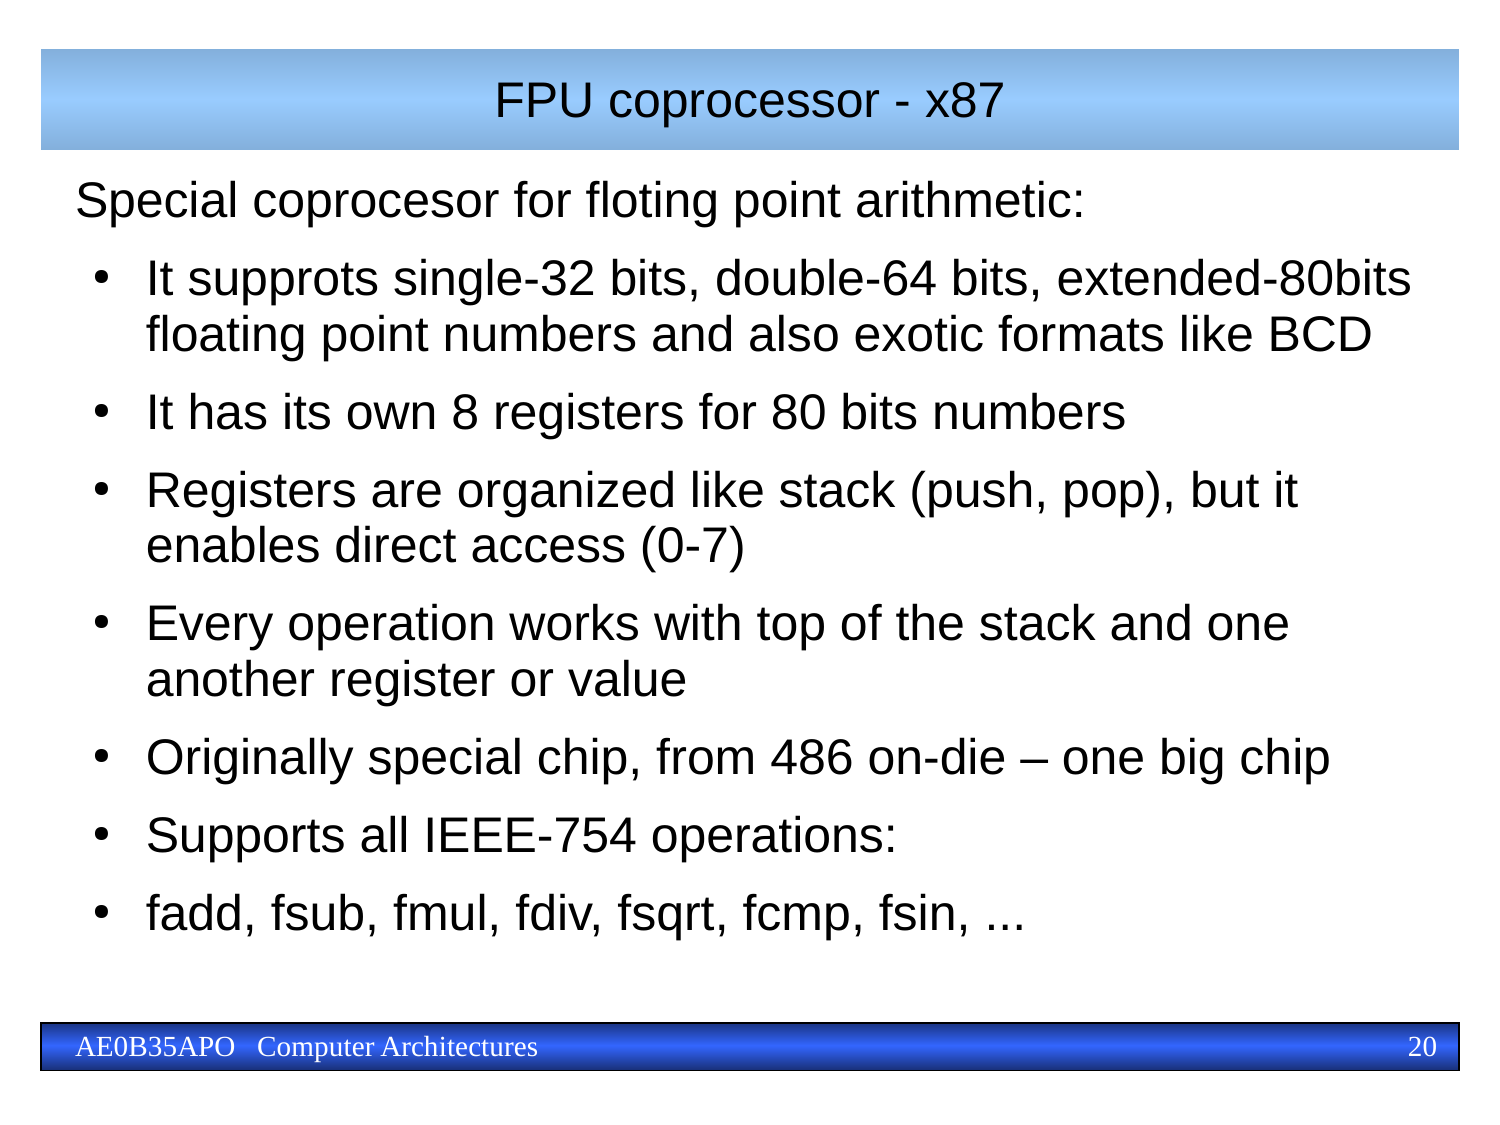

# FPU coprocessor - x87
Special coprocesor for floting point arithmetic:
It supprots single-32 bits, double-64 bits, extended-80bits floating point numbers and also exotic formats like BCD
It has its own 8 registers for 80 bits numbers
Registers are organized like stack (push, pop), but it enables direct access (0-7)
Every operation works with top of the stack and one another register or value
Originally special chip, from 486 on-die – one big chip
Supports all IEEE-754 operations:
fadd, fsub, fmul, fdiv, fsqrt, fcmp, fsin, ...
AE0B35APO Computer Architectures
20